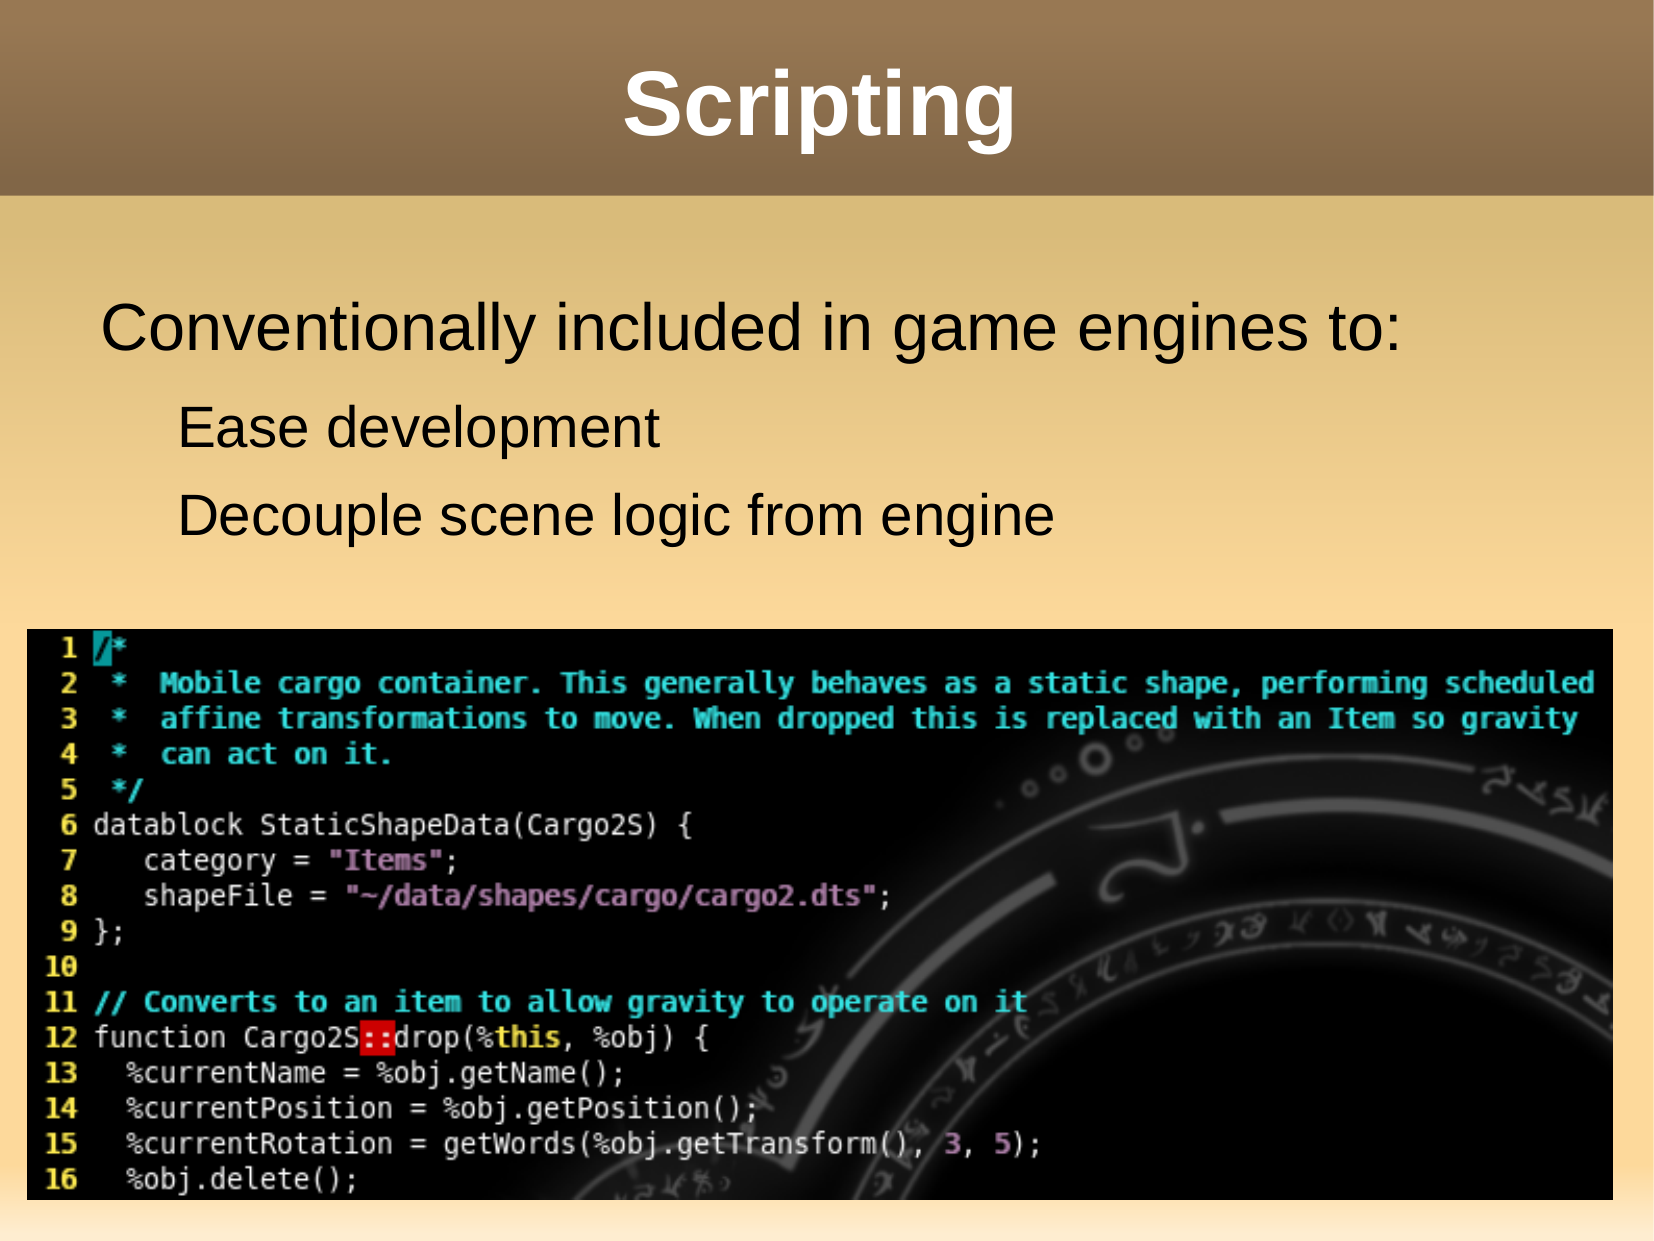

# Scripting
Conventionally included in game engines to:
Ease development
Decouple scene logic from engine